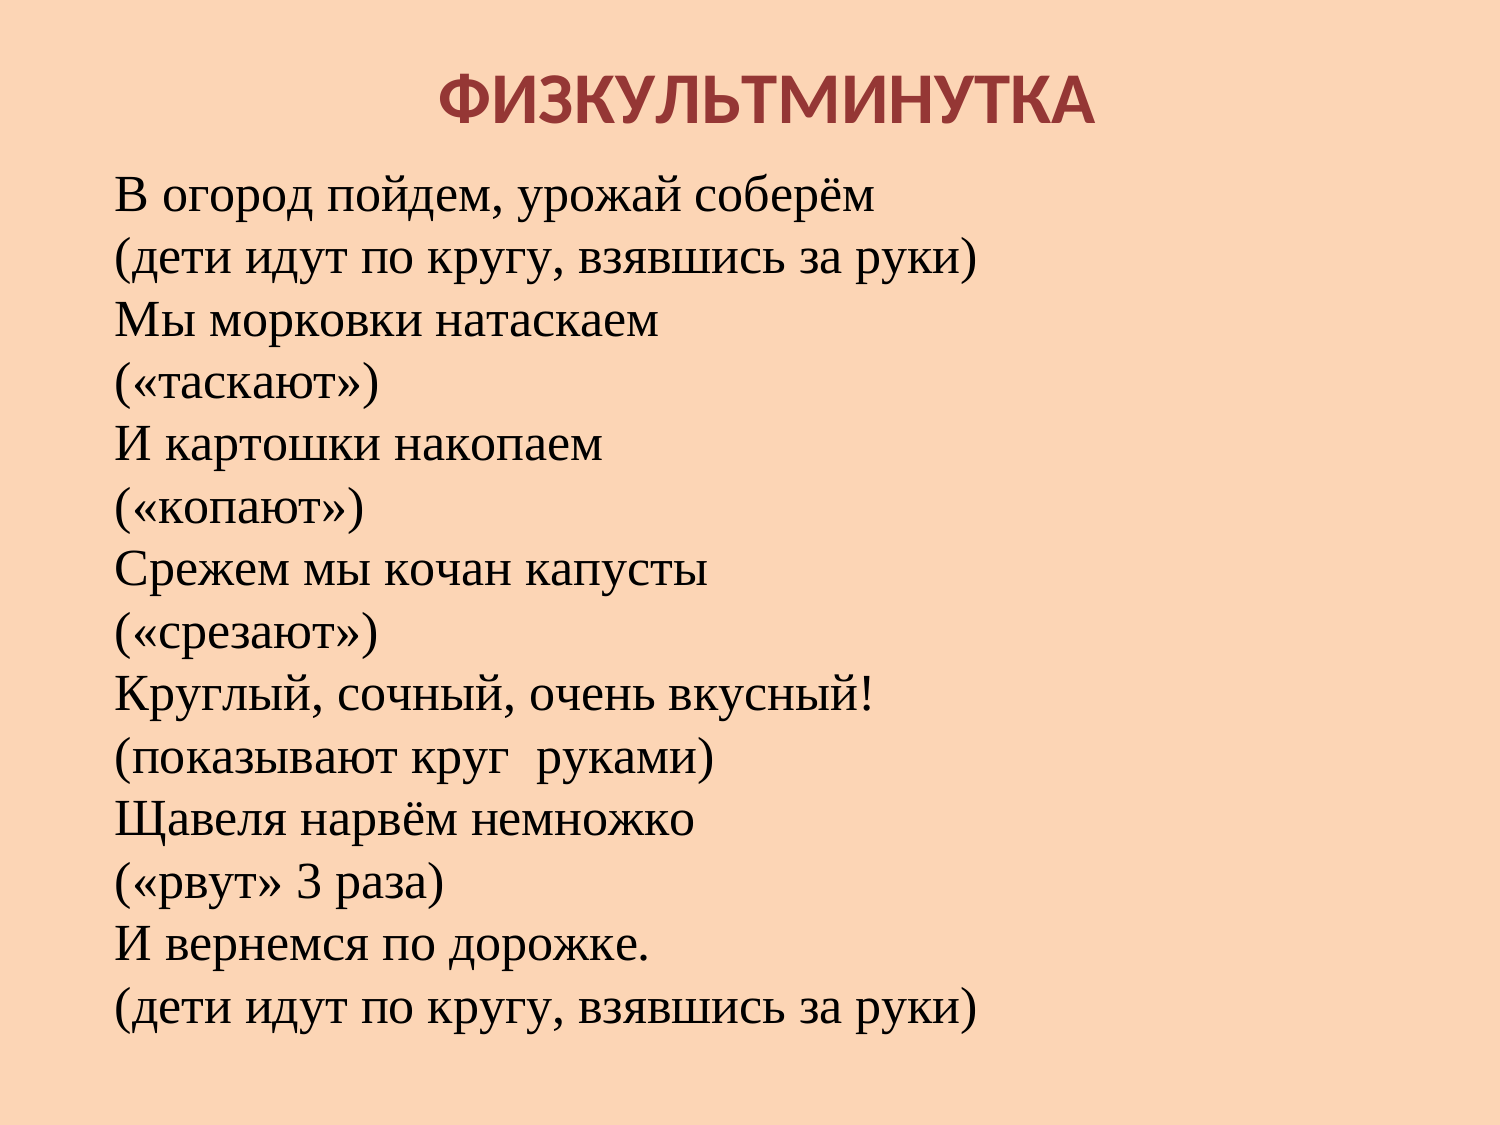

ФИЗКУЛЬТМИНУТКА
В огород пойдем, урожай соберём
(дети идут по кругу, взявшись за руки)
Мы морковки натаскаем
(«таскают»)
И картошки накопаем
(«копают»)
Срежем мы кочан капусты
(«срезают»)
Круглый, сочный, очень вкусный!
(показывают круг руками)
Щавеля нарвём немножко
(«рвут» 3 раза)
И вернемся по дорожке.
(дети идут по кругу, взявшись за руки)